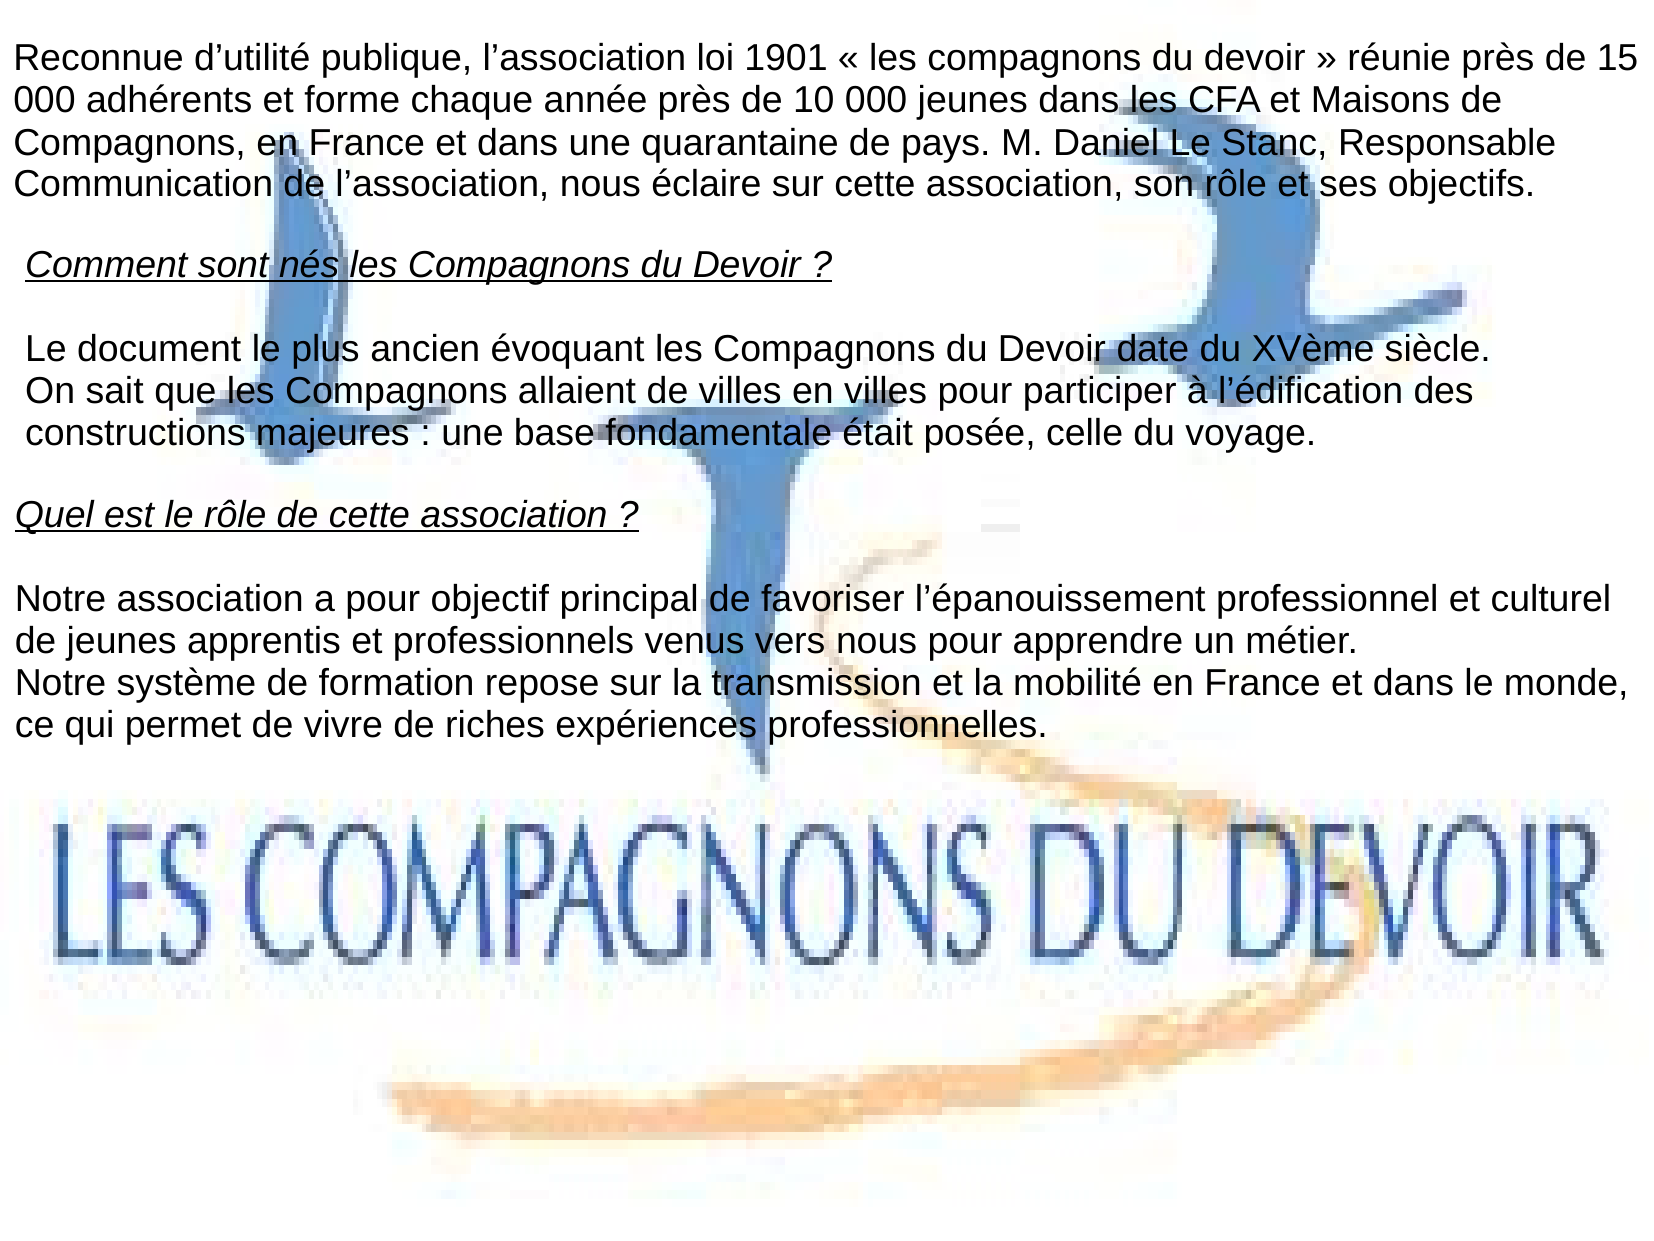

Reconnue d’utilité publique, l’association loi 1901 « les compagnons du devoir » réunie près de 15 000 adhérents et forme chaque année près de 10 000 jeunes dans les CFA et Maisons de Compagnons, en France et dans une quarantaine de pays. M. Daniel Le Stanc, Responsable Communication de l’association, nous éclaire sur cette association, son rôle et ses objectifs.
Comment sont nés les Compagnons du Devoir ?
Le document le plus ancien évoquant les Compagnons du Devoir date du XVème siècle.
On sait que les Compagnons allaient de villes en villes pour participer à l’édification des constructions majeures : une base fondamentale était posée, celle du voyage.
Quel est le rôle de cette association ?
Notre association a pour objectif principal de favoriser l’épanouissement professionnel et culturel de jeunes apprentis et professionnels venus vers nous pour apprendre un métier.
Notre système de formation repose sur la transmission et la mobilité en France et dans le monde, ce qui permet de vivre de riches expériences professionnelles.